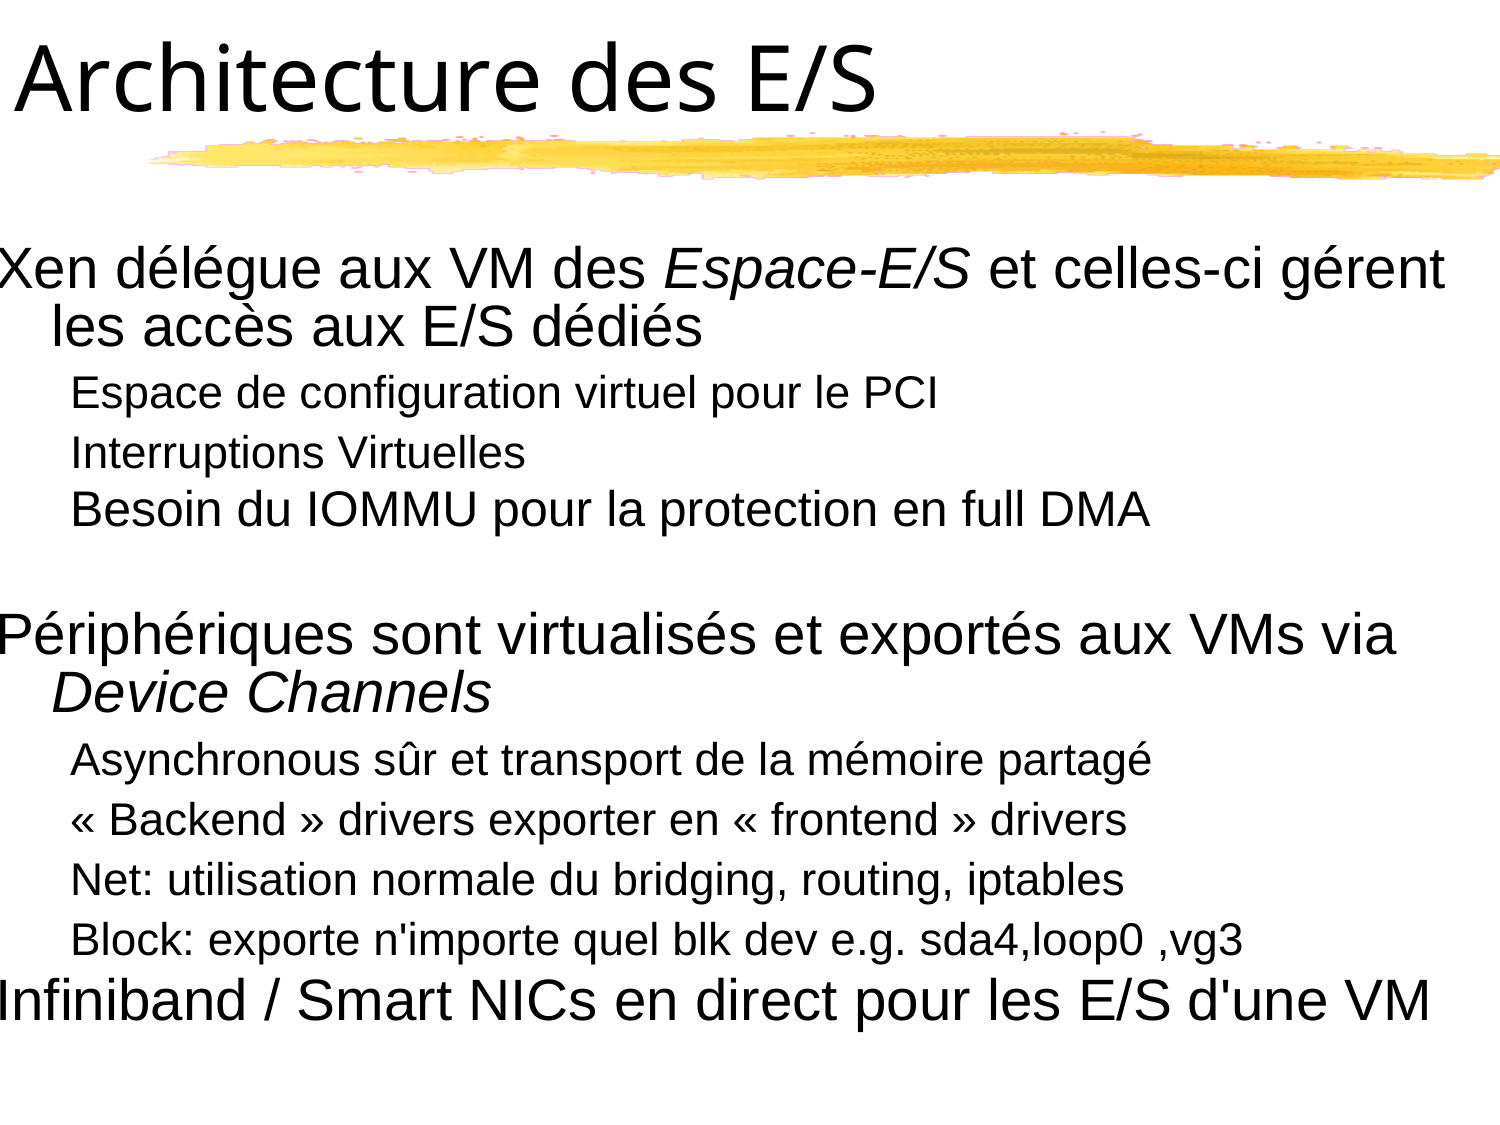

# Architecture des E/S
Xen délégue aux VM des Espace-E/S et celles-ci gérent les accès aux E/S dédiés
Espace de configuration virtuel pour le PCI
Interruptions Virtuelles
Besoin du IOMMU pour la protection en full DMA
Périphériques sont virtualisés et exportés aux VMs via Device Channels
Asynchronous sûr et transport de la mémoire partagé
« Backend » drivers exporter en « frontend » drivers
Net: utilisation normale du bridging, routing, iptables
Block: exporte n'importe quel blk dev e.g. sda4,loop0 ,vg3
Infiniband / Smart NICs en direct pour les E/S d'une VM